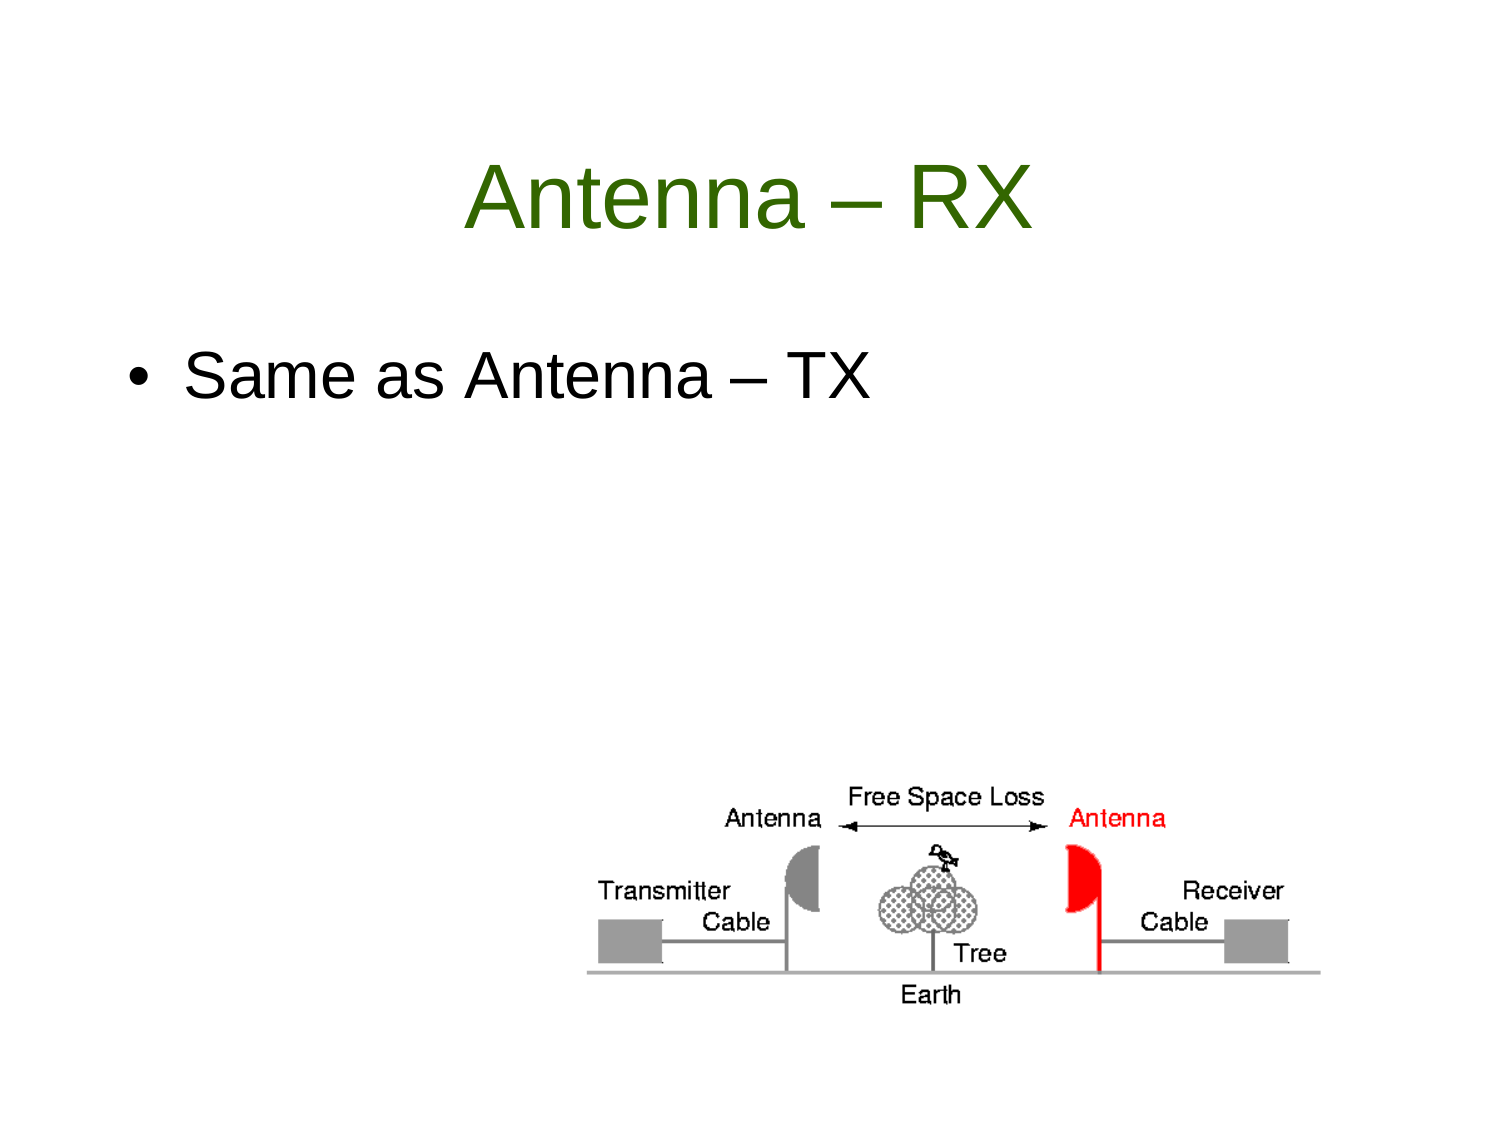

# Antenna – RX
Same as Antenna – TX